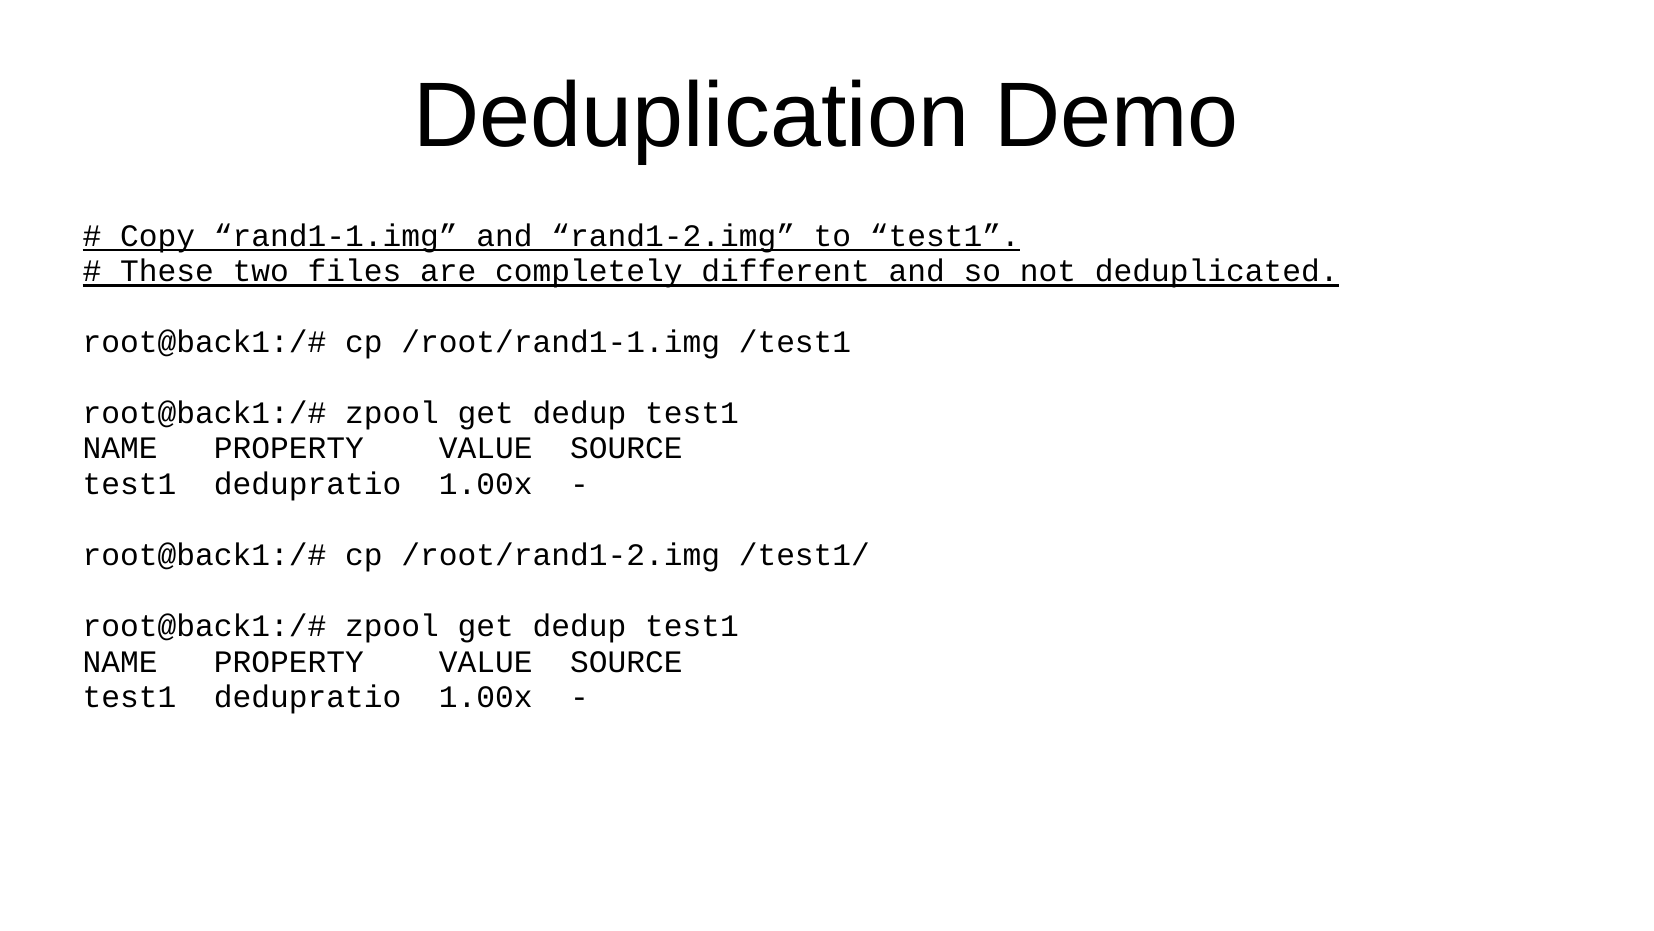

# Deduplication Demo
# Copy “rand1-1.img” and “rand1-2.img” to “test1”.
# These two files are completely different and so not deduplicated.
root@back1:/# cp /root/rand1-1.img /test1
root@back1:/# zpool get dedup test1
NAME PROPERTY VALUE SOURCE
test1 dedupratio 1.00x -
root@back1:/# cp /root/rand1-2.img /test1/
root@back1:/# zpool get dedup test1
NAME PROPERTY VALUE SOURCE
test1 dedupratio 1.00x -